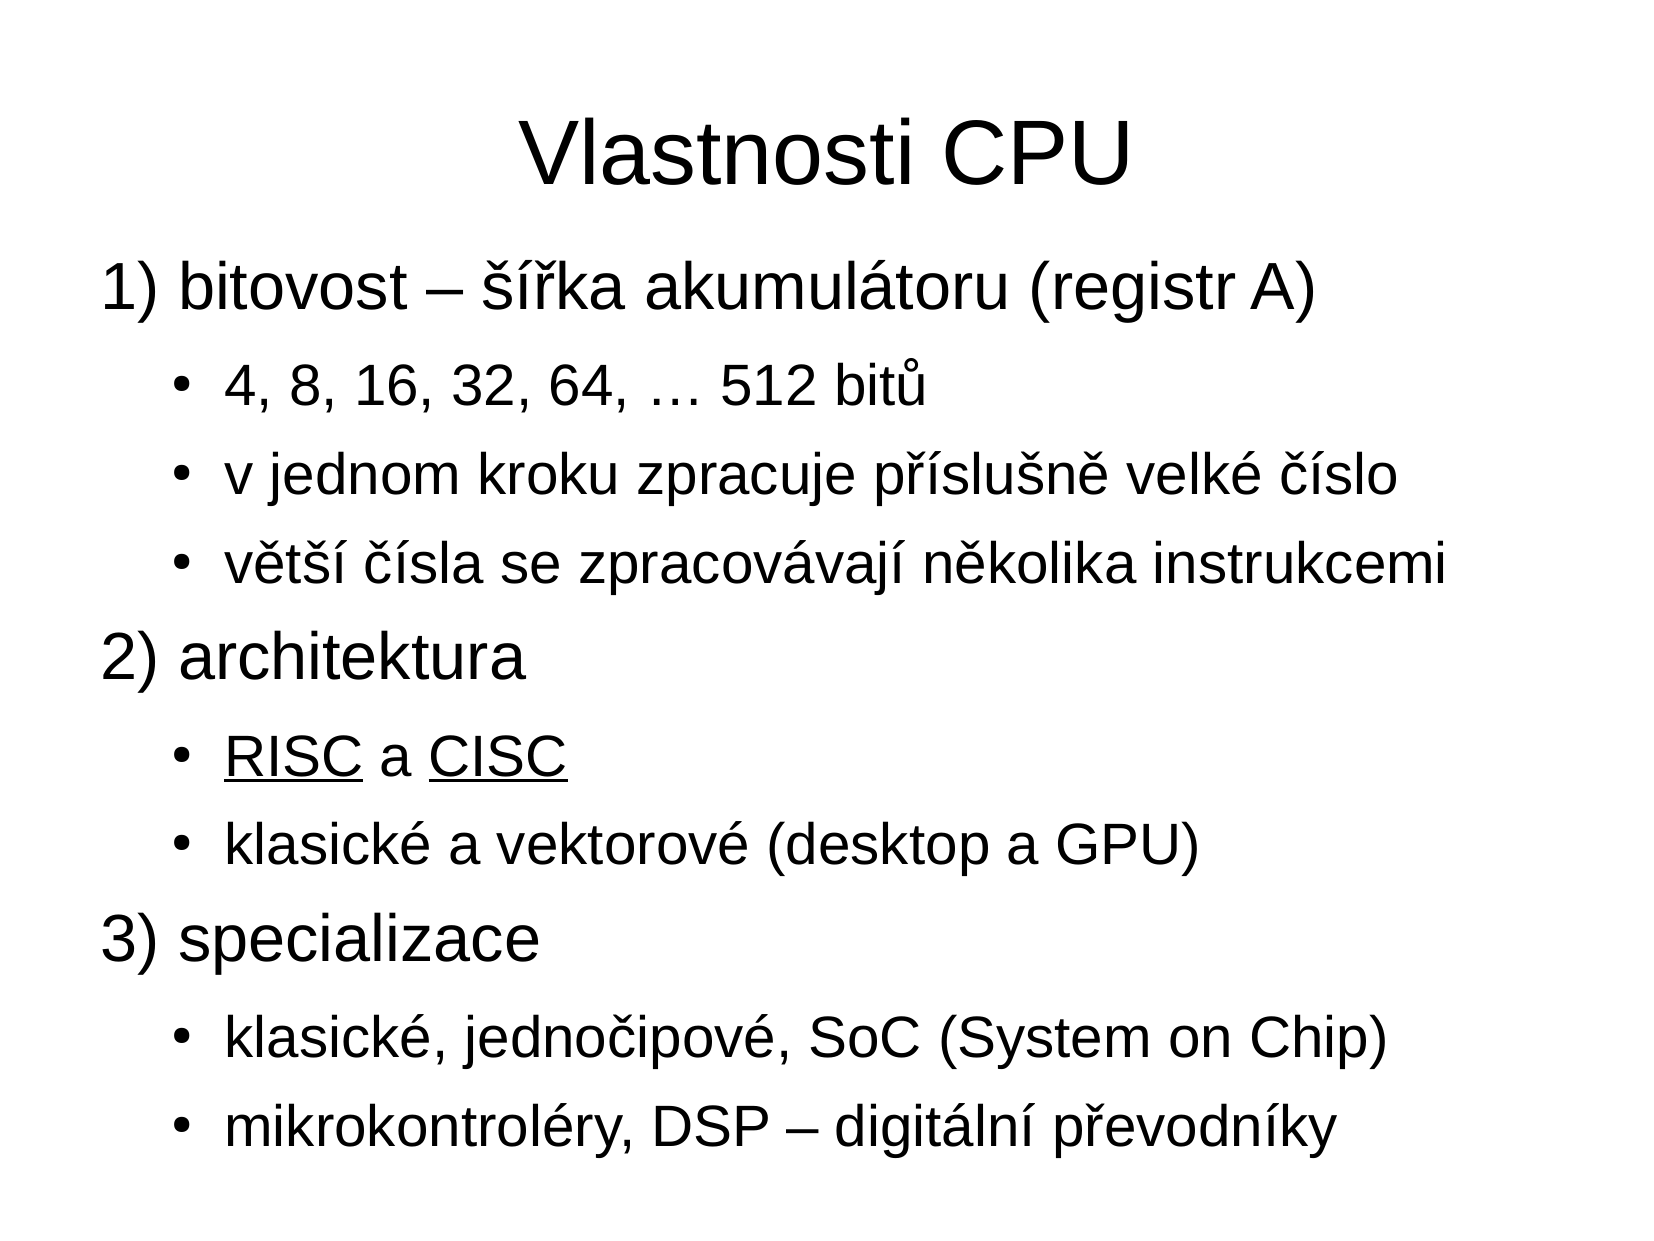

# Vlastnosti CPU
 bitovost – šířka akumulátoru (registr A)
4, 8, 16, 32, 64, … 512 bitů
v jednom kroku zpracuje příslušně velké číslo
větší čísla se zpracovávají několika instrukcemi
 architektura
RISC a CISC
klasické a vektorové (desktop a GPU)
 specializace
klasické, jednočipové, SoC (System on Chip)
mikrokontroléry, DSP – digitální převodníky